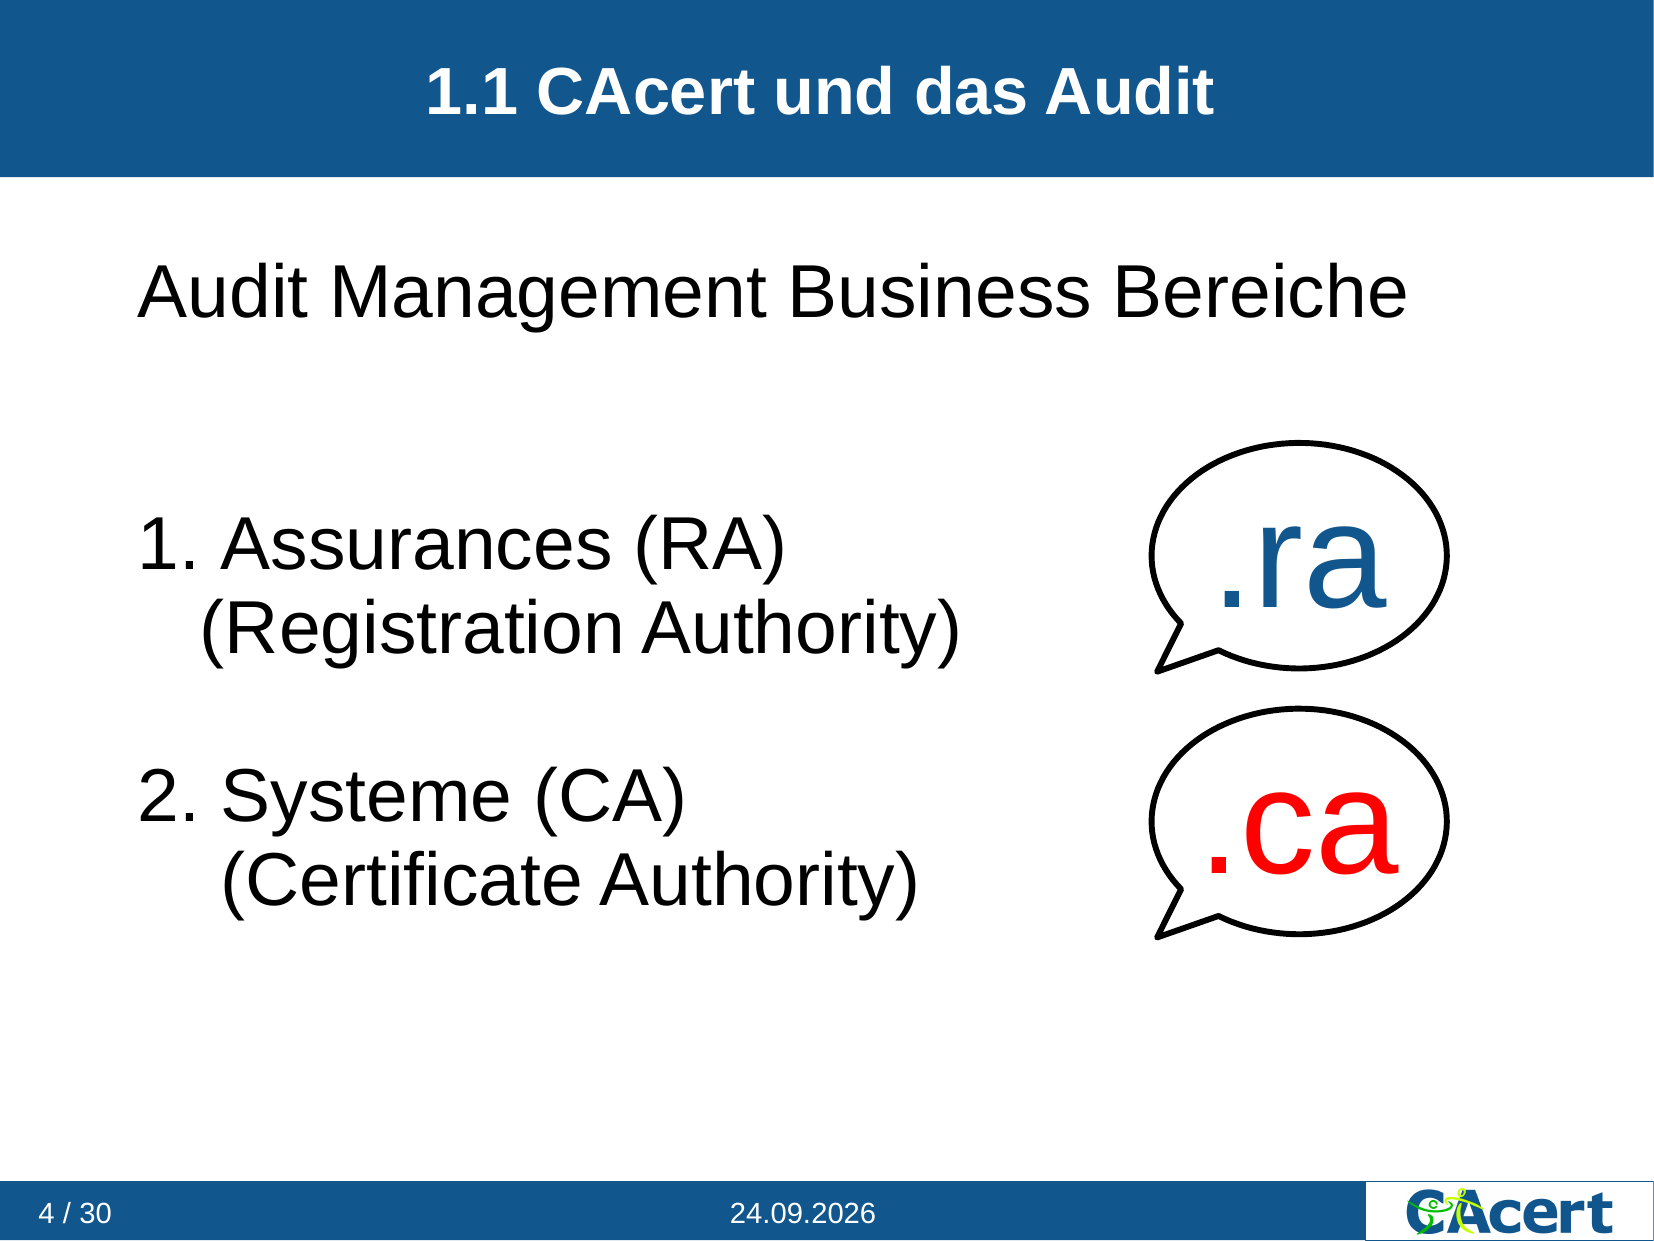

# 1.1 CAcert und das Audit
Audit Management Business Bereiche
 Assurances (RA)
 (Registration Authority)
 Systeme (CA)
 (Certificate Authority)
.ra
.ca